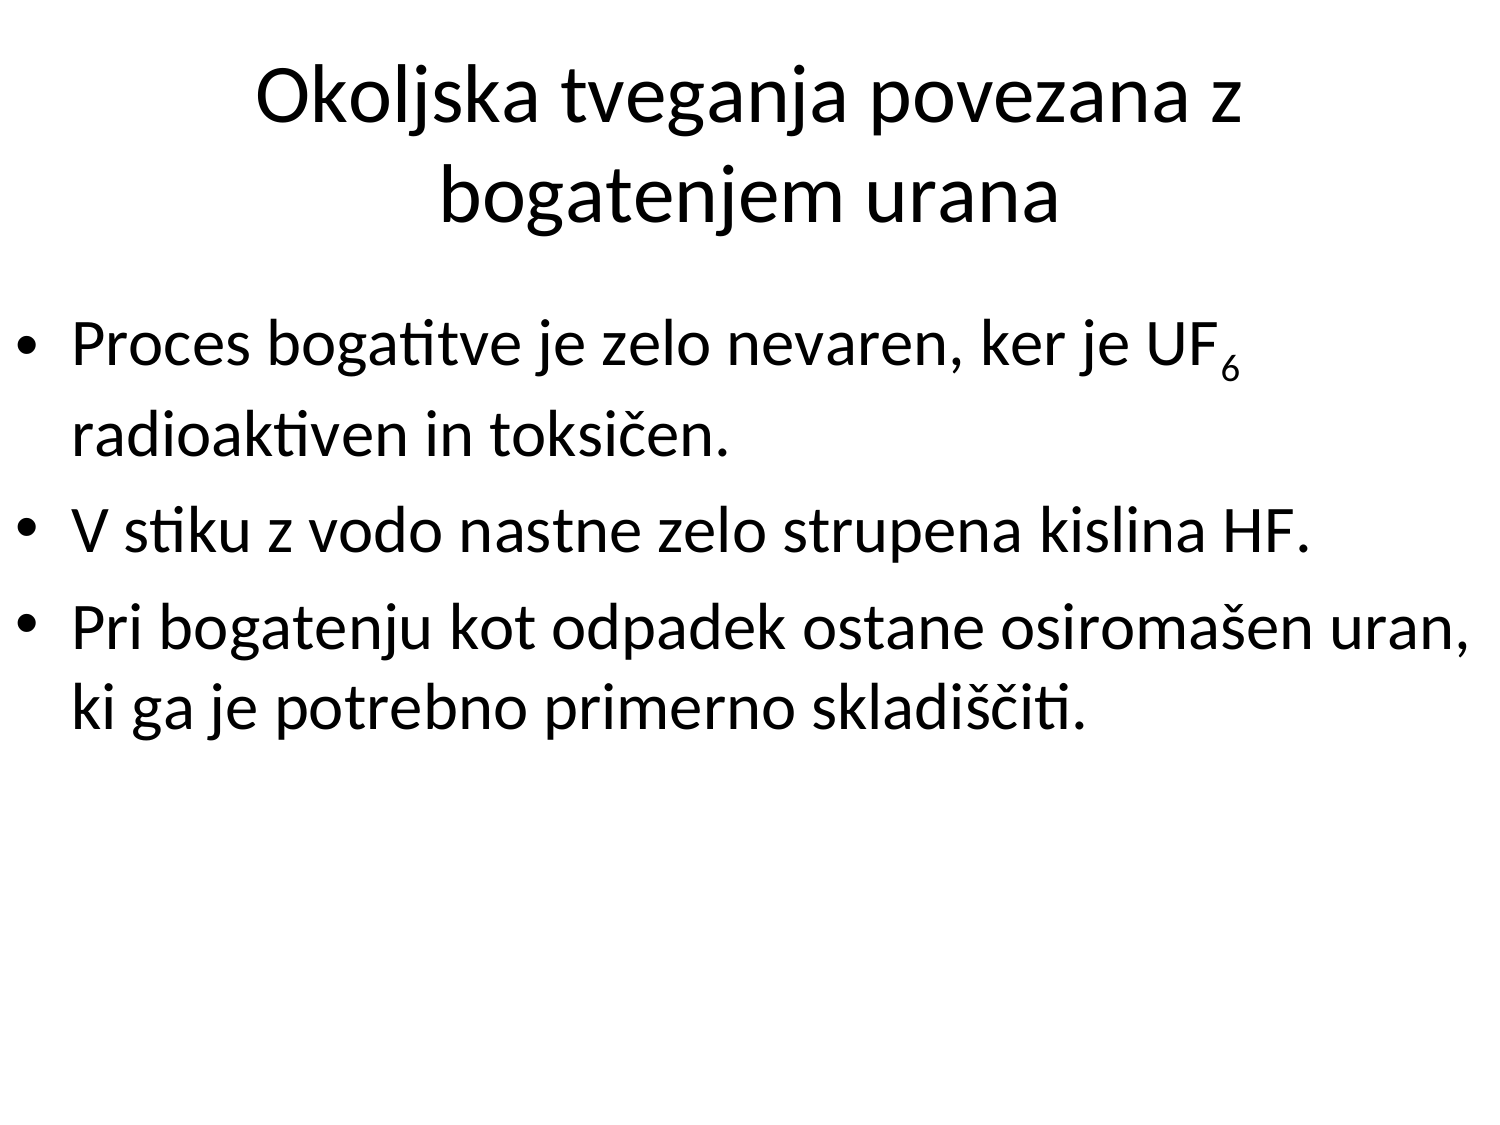

Okoljska tveganja povezana z bogatenjem urana
Proces bogatitve je zelo nevaren, ker je UF6 radioaktiven in toksičen.
V stiku z vodo nastne zelo strupena kislina HF.
Pri bogatenju kot odpadek ostane osiromašen uran, ki ga je potrebno primerno skladiščiti.